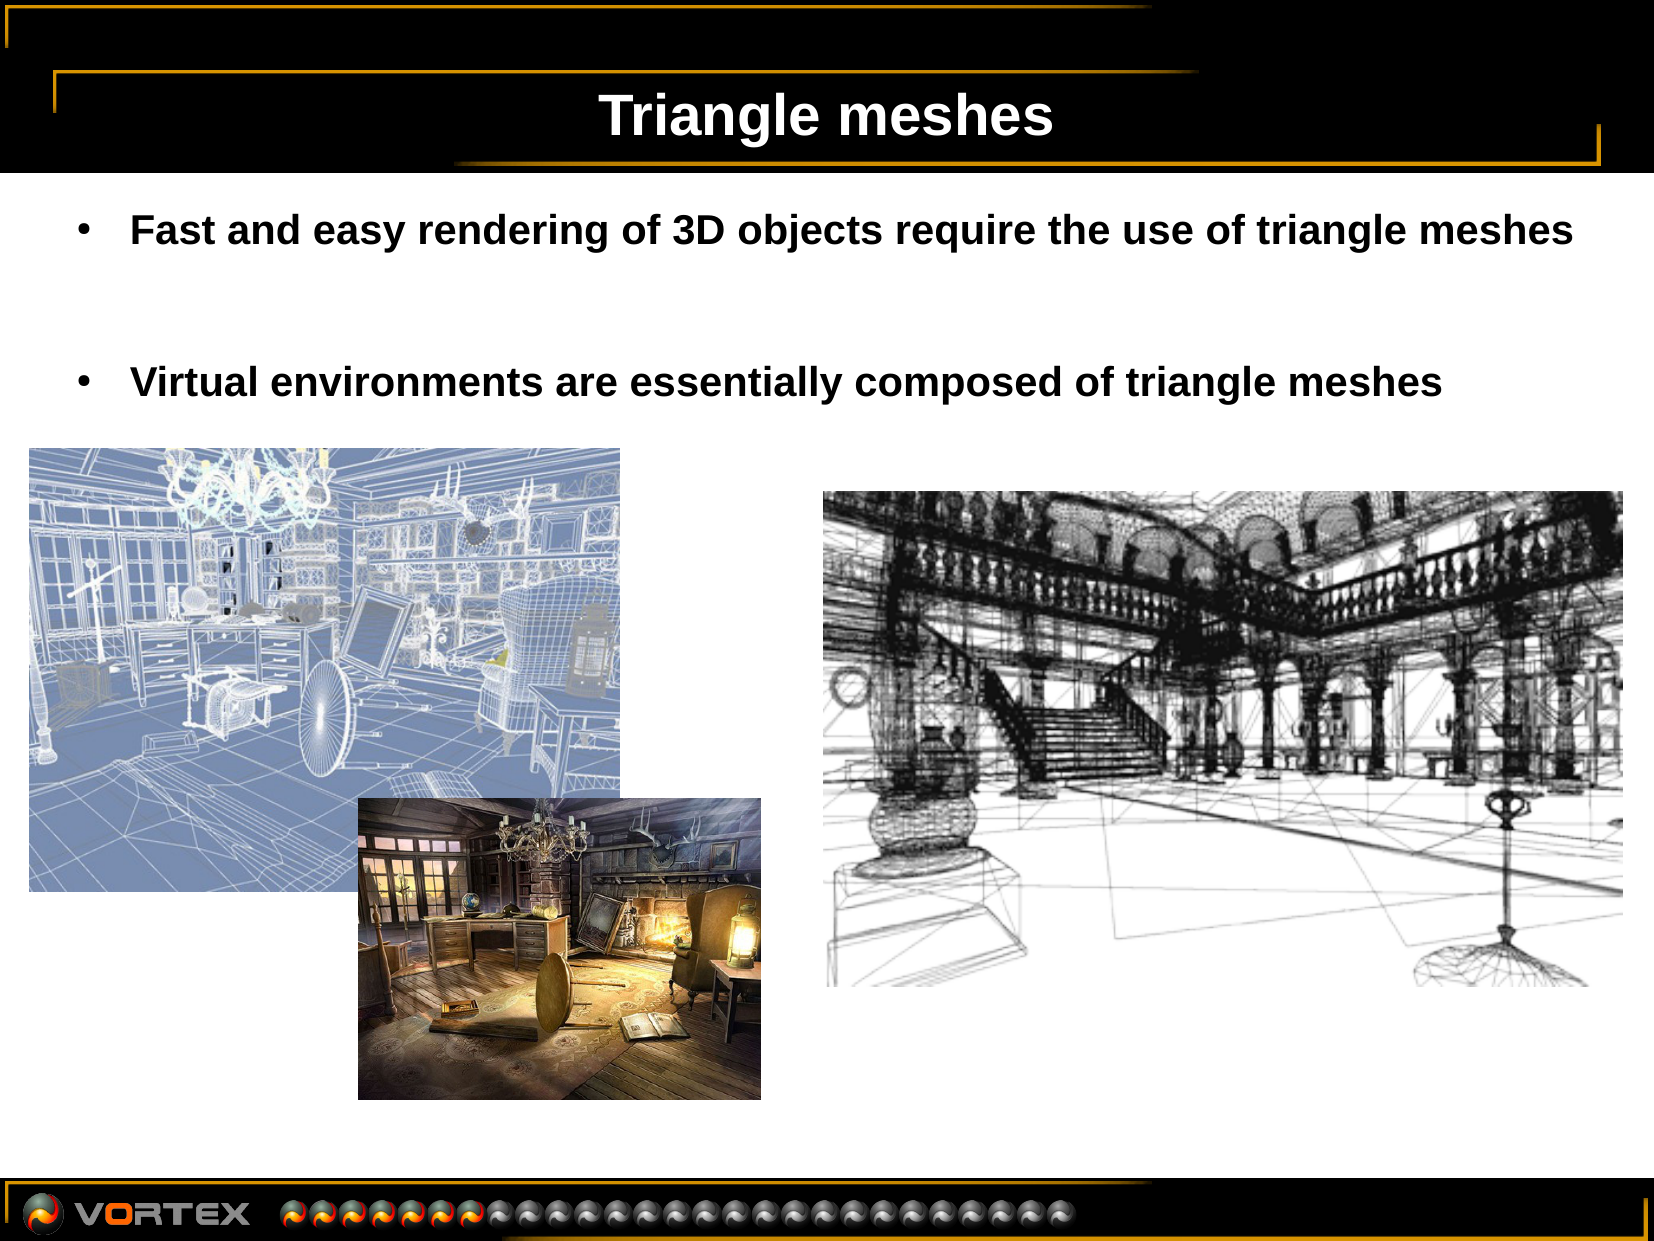

# Triangle meshes
Fast and easy rendering of 3D objects require the use of triangle meshes
Virtual environments are essentially composed of triangle meshes